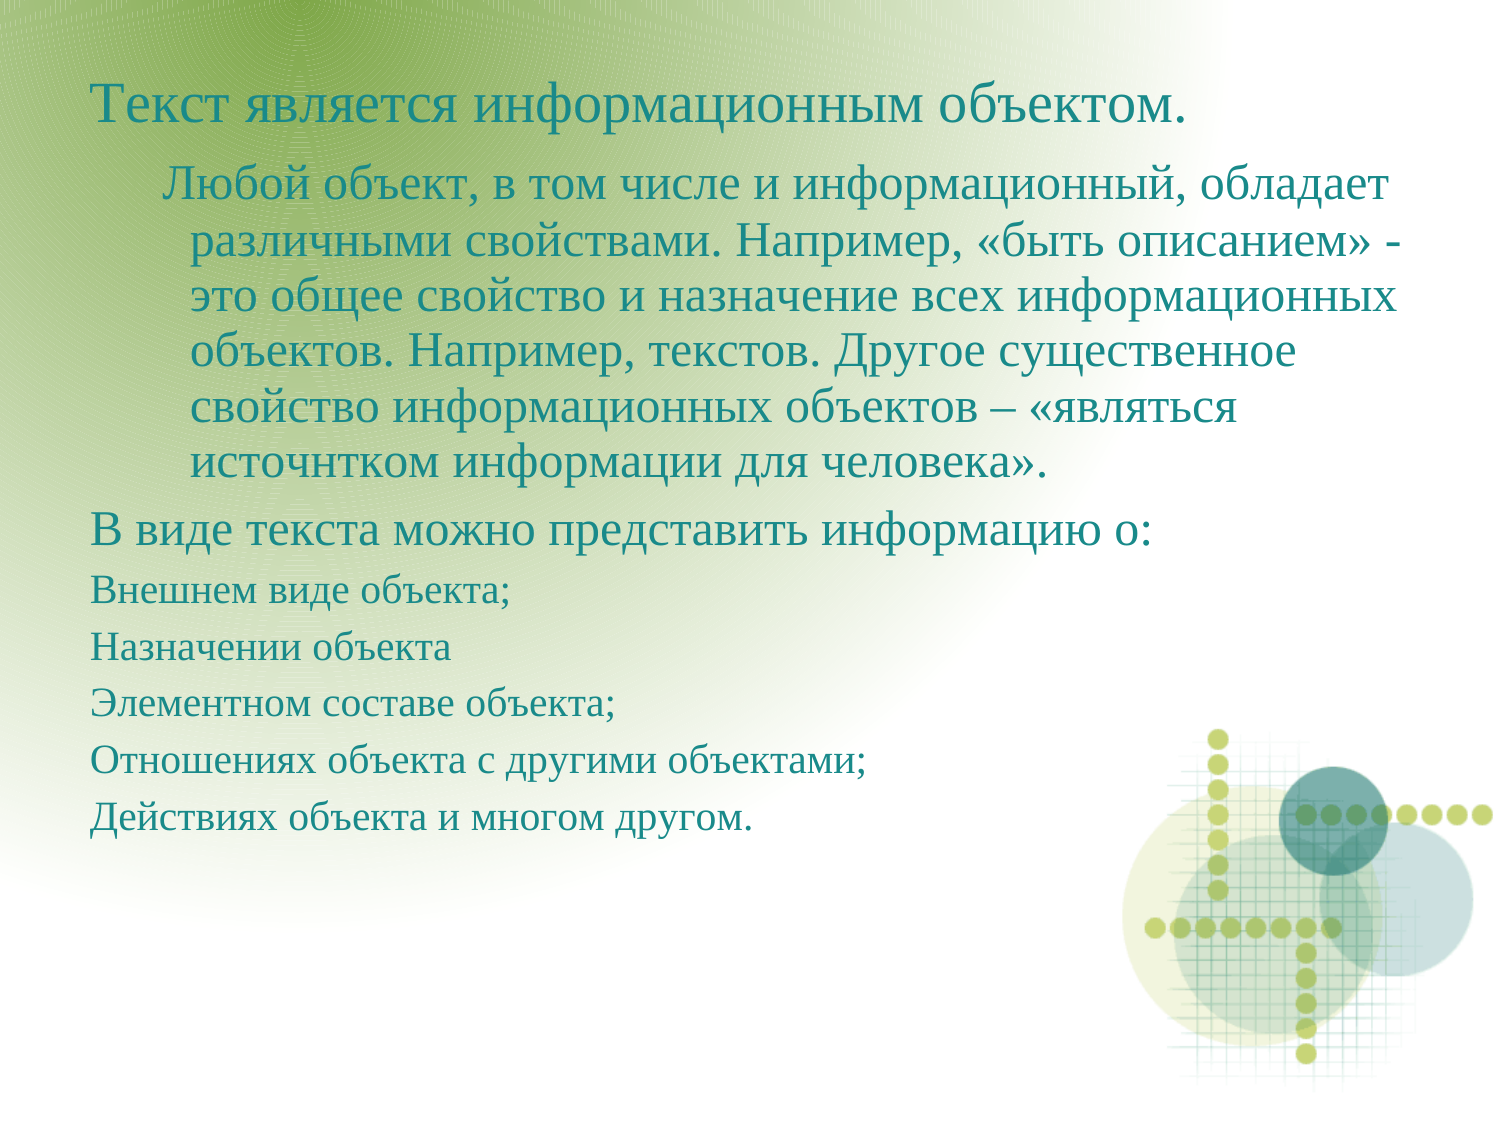

# Текст является информационным объектом.
 Любой объект, в том числе и информационный, обладает различными свойствами. Например, «быть описанием» - это общее свойство и назначение всех информационных объектов. Например, текстов. Другое существенное свойство информационных объектов – «являться источнтком информации для человека».
В виде текста можно представить информацию о:
Внешнем виде объекта;
Назначении объекта
Элементном составе объекта;
Отношениях объекта с другими объектами;
Действиях объекта и многом другом.